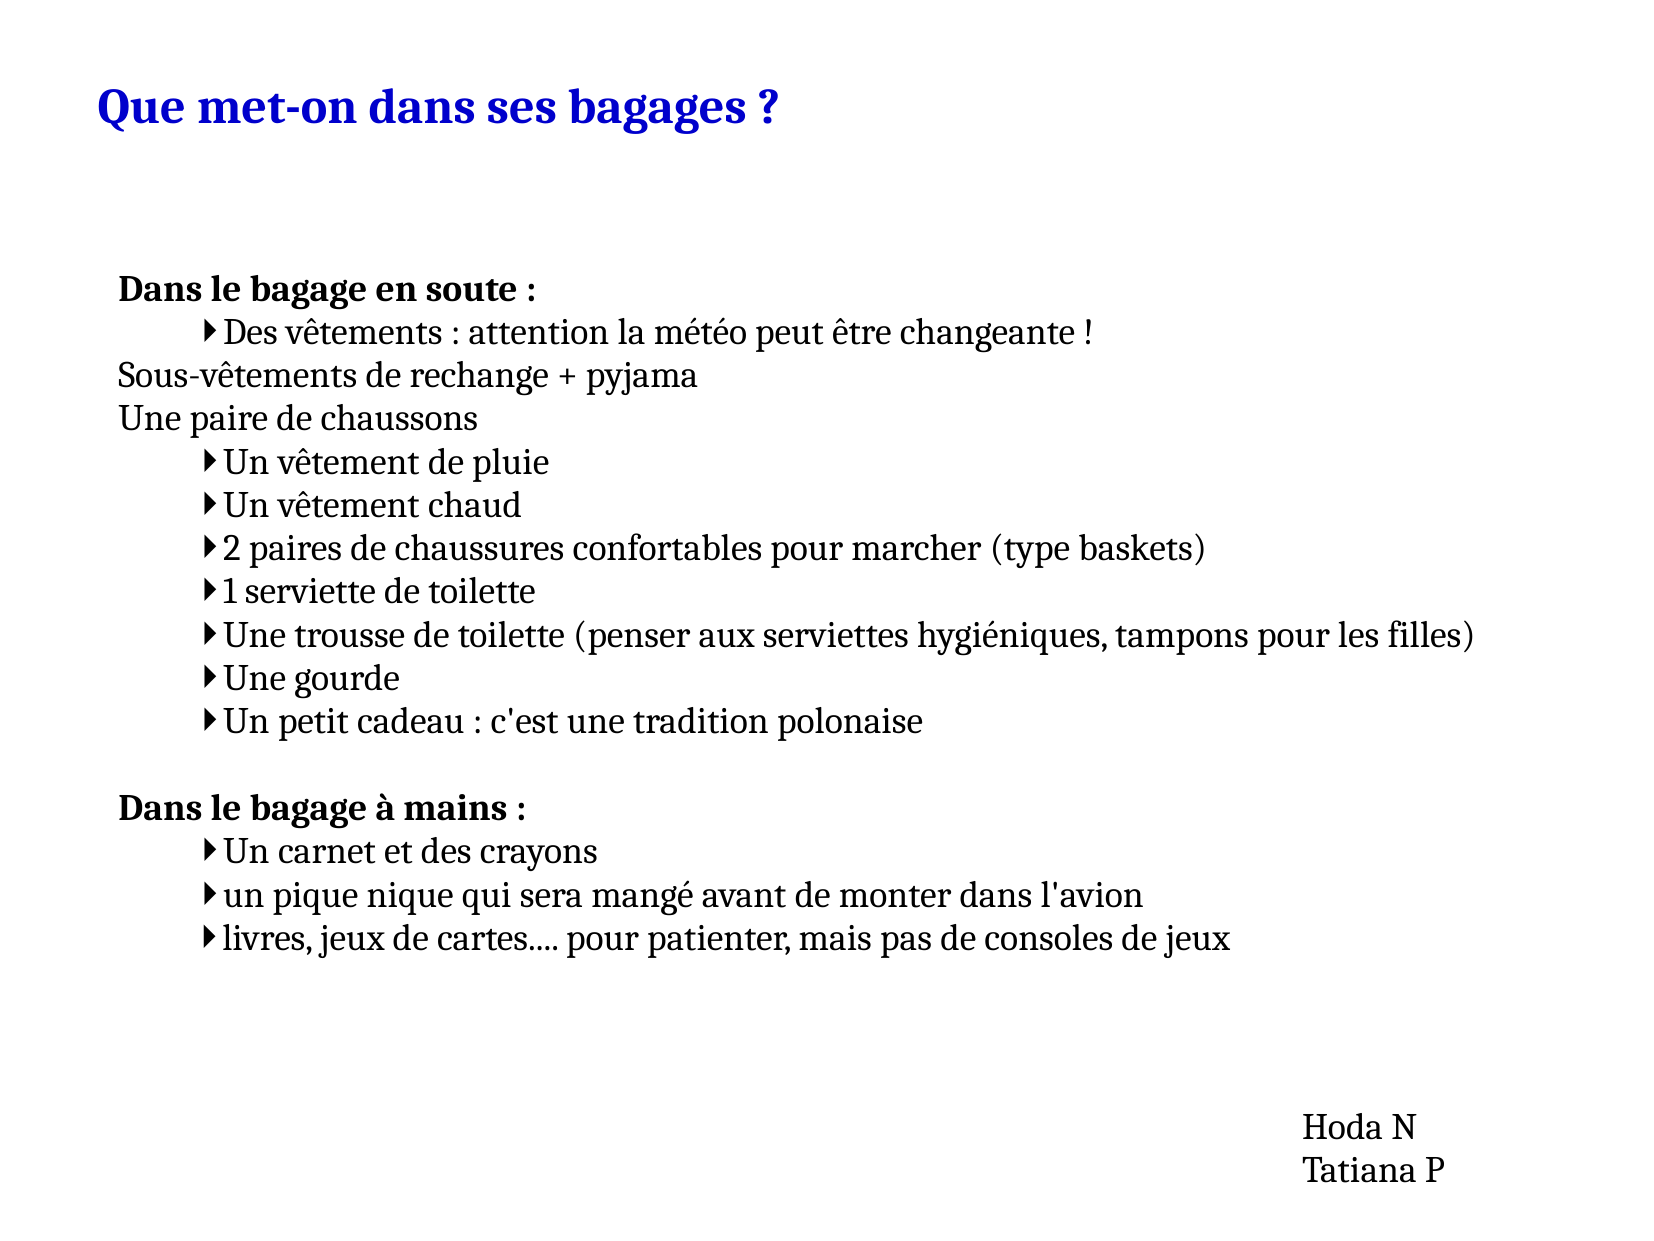

Que met-on dans ses bagages ?
Dans le bagage en soute :
 Des vêtements : attention la météo peut être changeante !
Sous-vêtements de rechange + pyjama
Une paire de chaussons
 Un vêtement de pluie
 Un vêtement chaud
 2 paires de chaussures confortables pour marcher (type baskets)
 1 serviette de toilette
 Une trousse de toilette (penser aux serviettes hygiéniques, tampons pour les filles)
 Une gourde
 Un petit cadeau : c'est une tradition polonaise
Dans le bagage à mains :
 Un carnet et des crayons
 un pique nique qui sera mangé avant de monter dans l'avion
 livres, jeux de cartes.... pour patienter, mais pas de consoles de jeux
Hoda N
Tatiana P